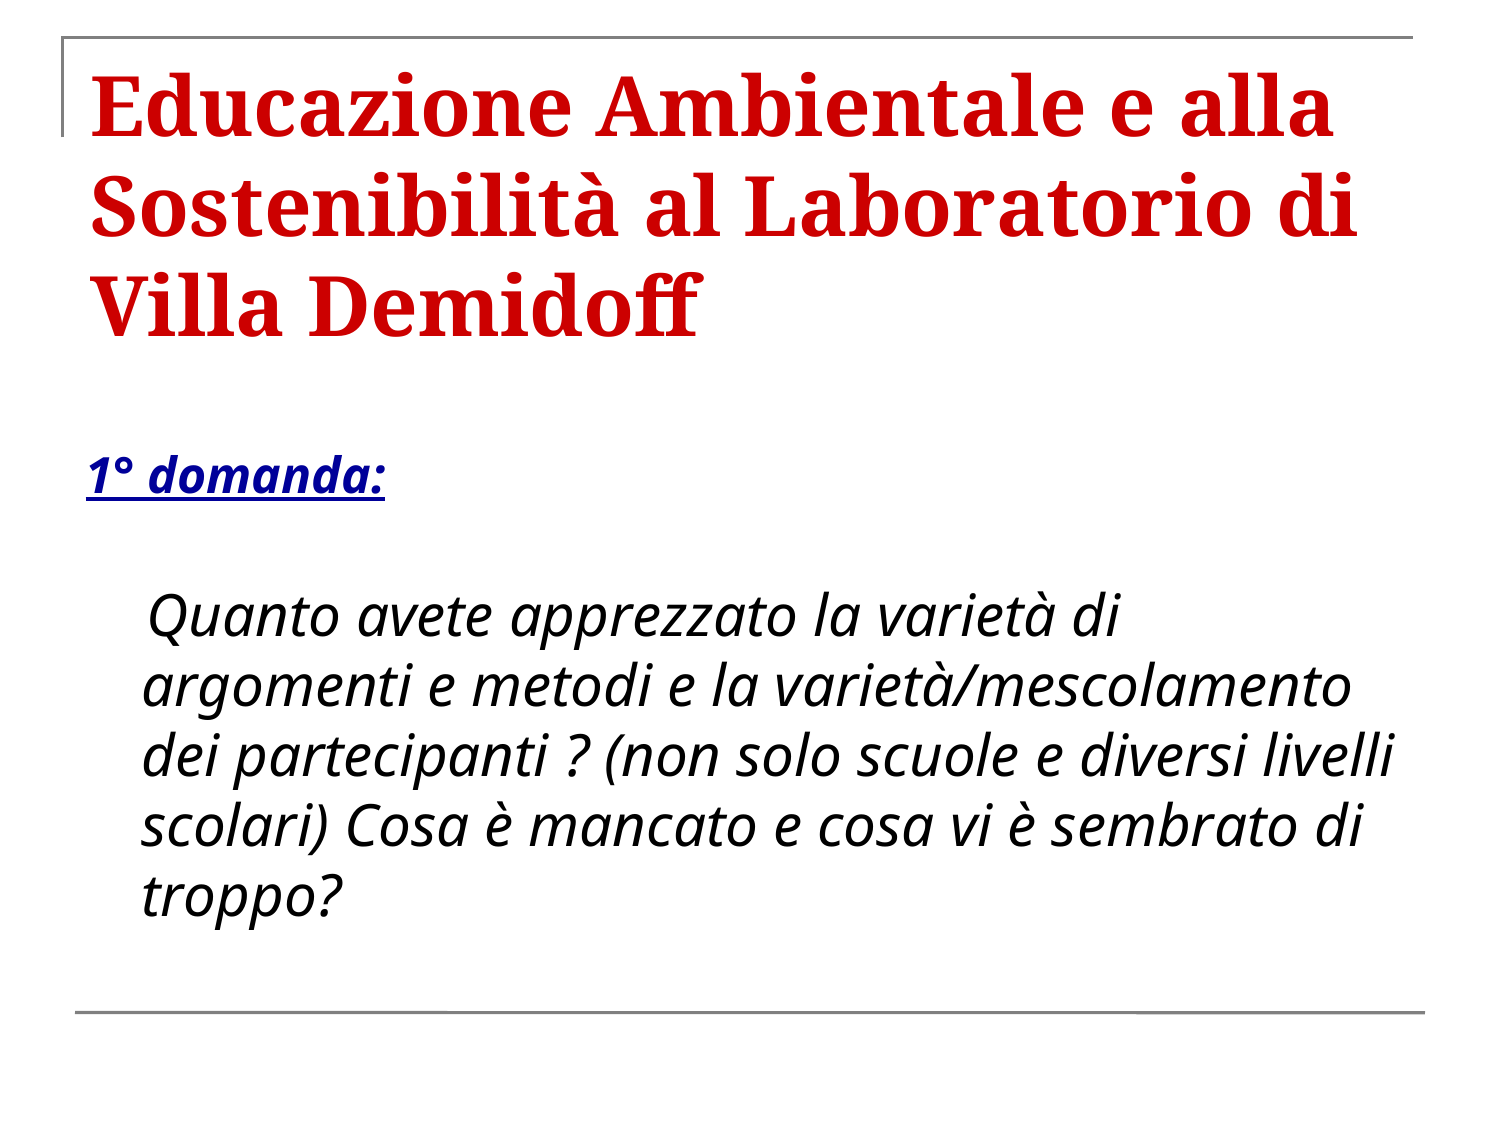

Educazione Ambientale e alla Sostenibilità al Laboratorio di Villa Demidoff
1° domanda:
 Quanto avete apprezzato la varietà di argomenti e metodi e la varietà/mescolamento dei partecipanti ? (non solo scuole e diversi livelli scolari) Cosa è mancato e cosa vi è sembrato di troppo?